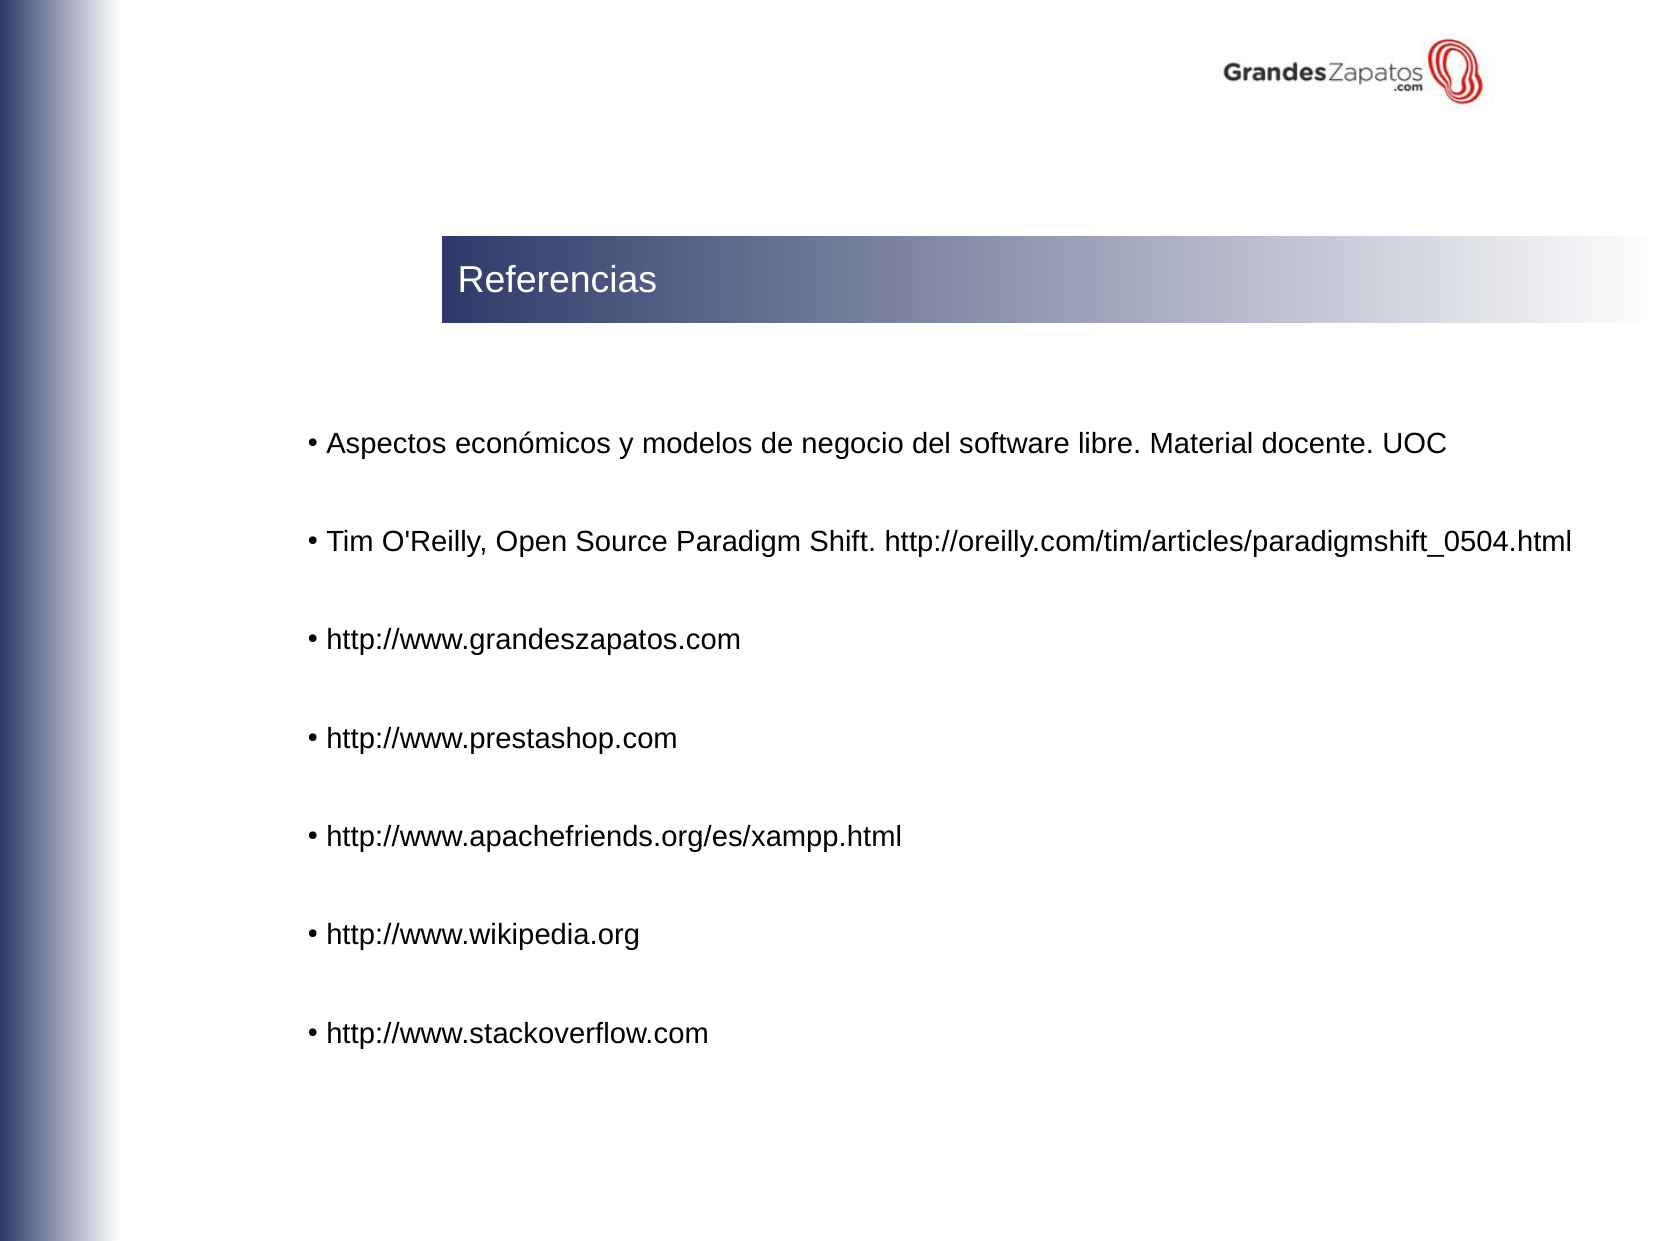

Referencias
 Aspectos económicos y modelos de negocio del software libre. Material docente. UOC
 Tim O'Reilly, Open Source Paradigm Shift. http://oreilly.com/tim/articles/paradigmshift_0504.html
 http://www.grandeszapatos.com
 http://www.prestashop.com
 http://www.apachefriends.org/es/xampp.html
 http://www.wikipedia.org
 http://www.stackoverflow.com